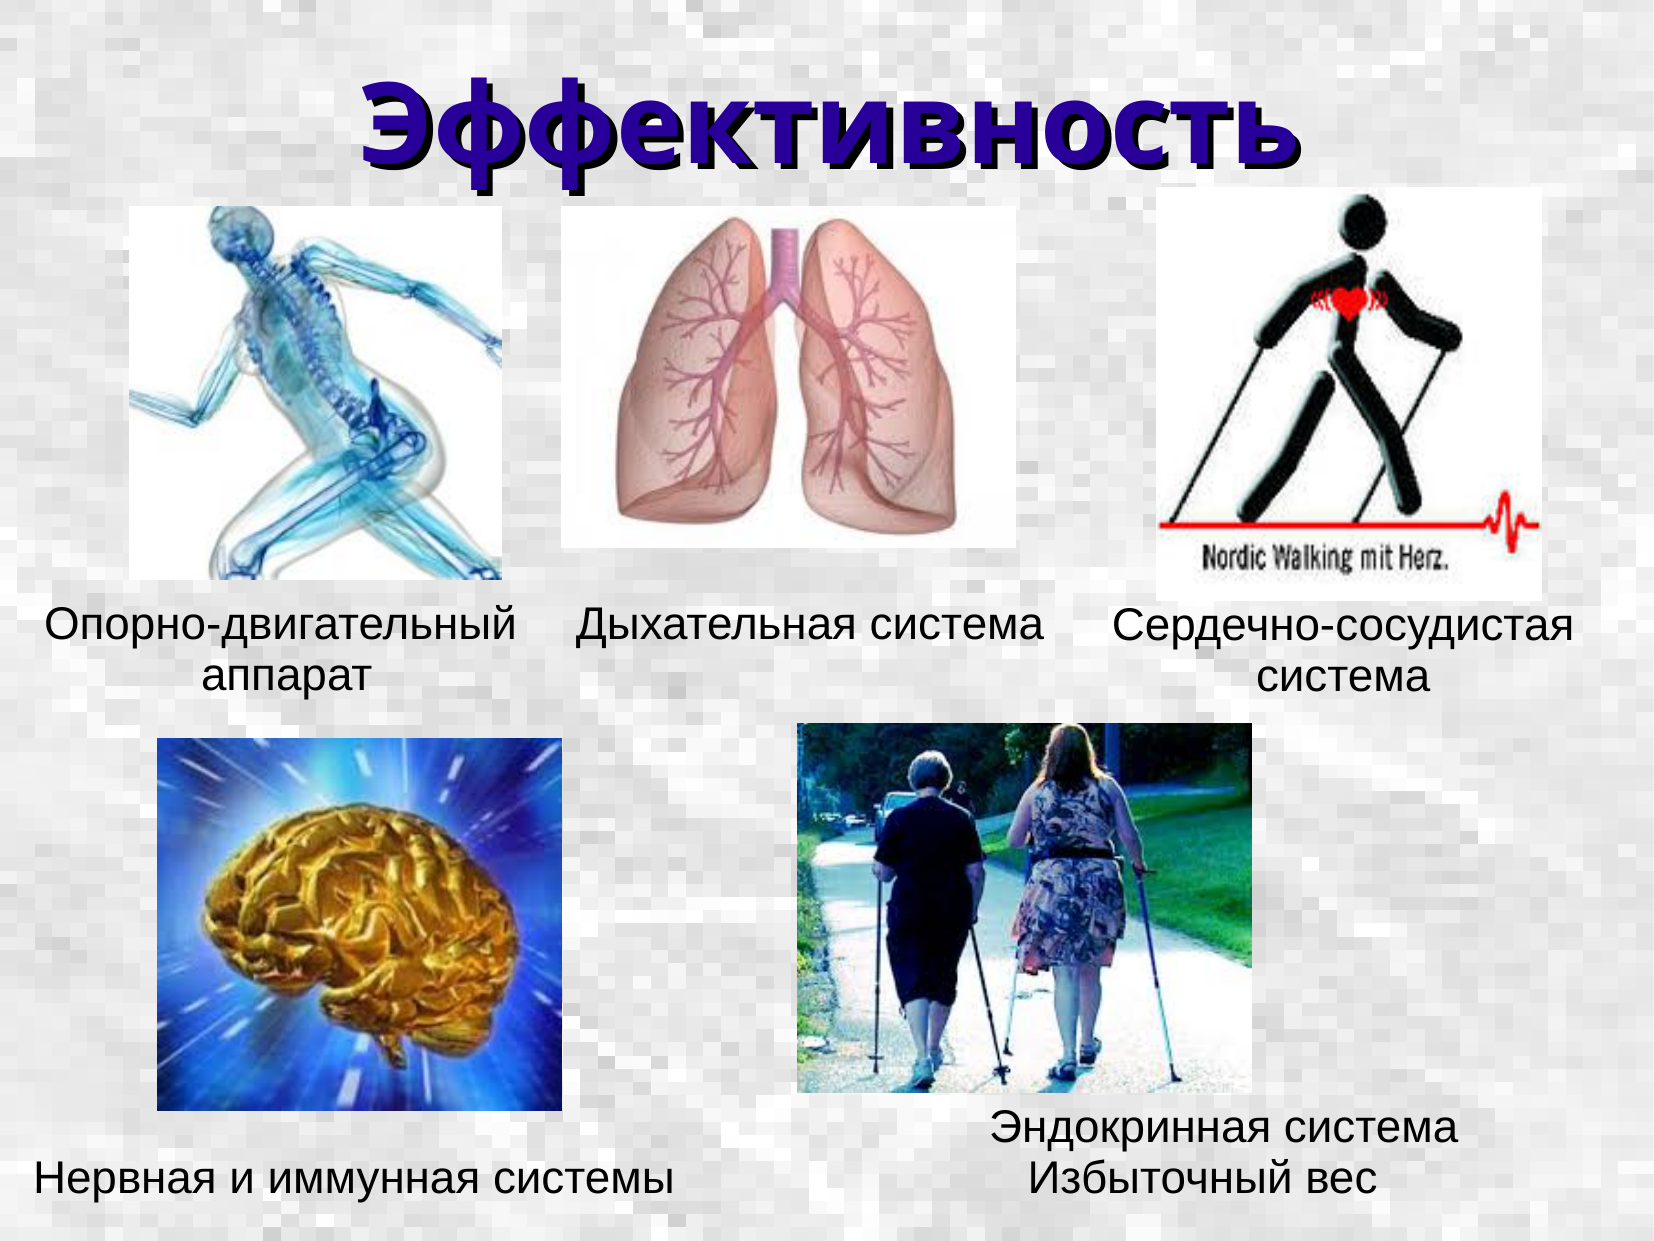

# Эффективность
Опорно-двигательный
 аппарат
Дыхательная система
Сердечно-сосудистая система
Эндокринная система
 Избыточный вес
Нервная и иммунная системы